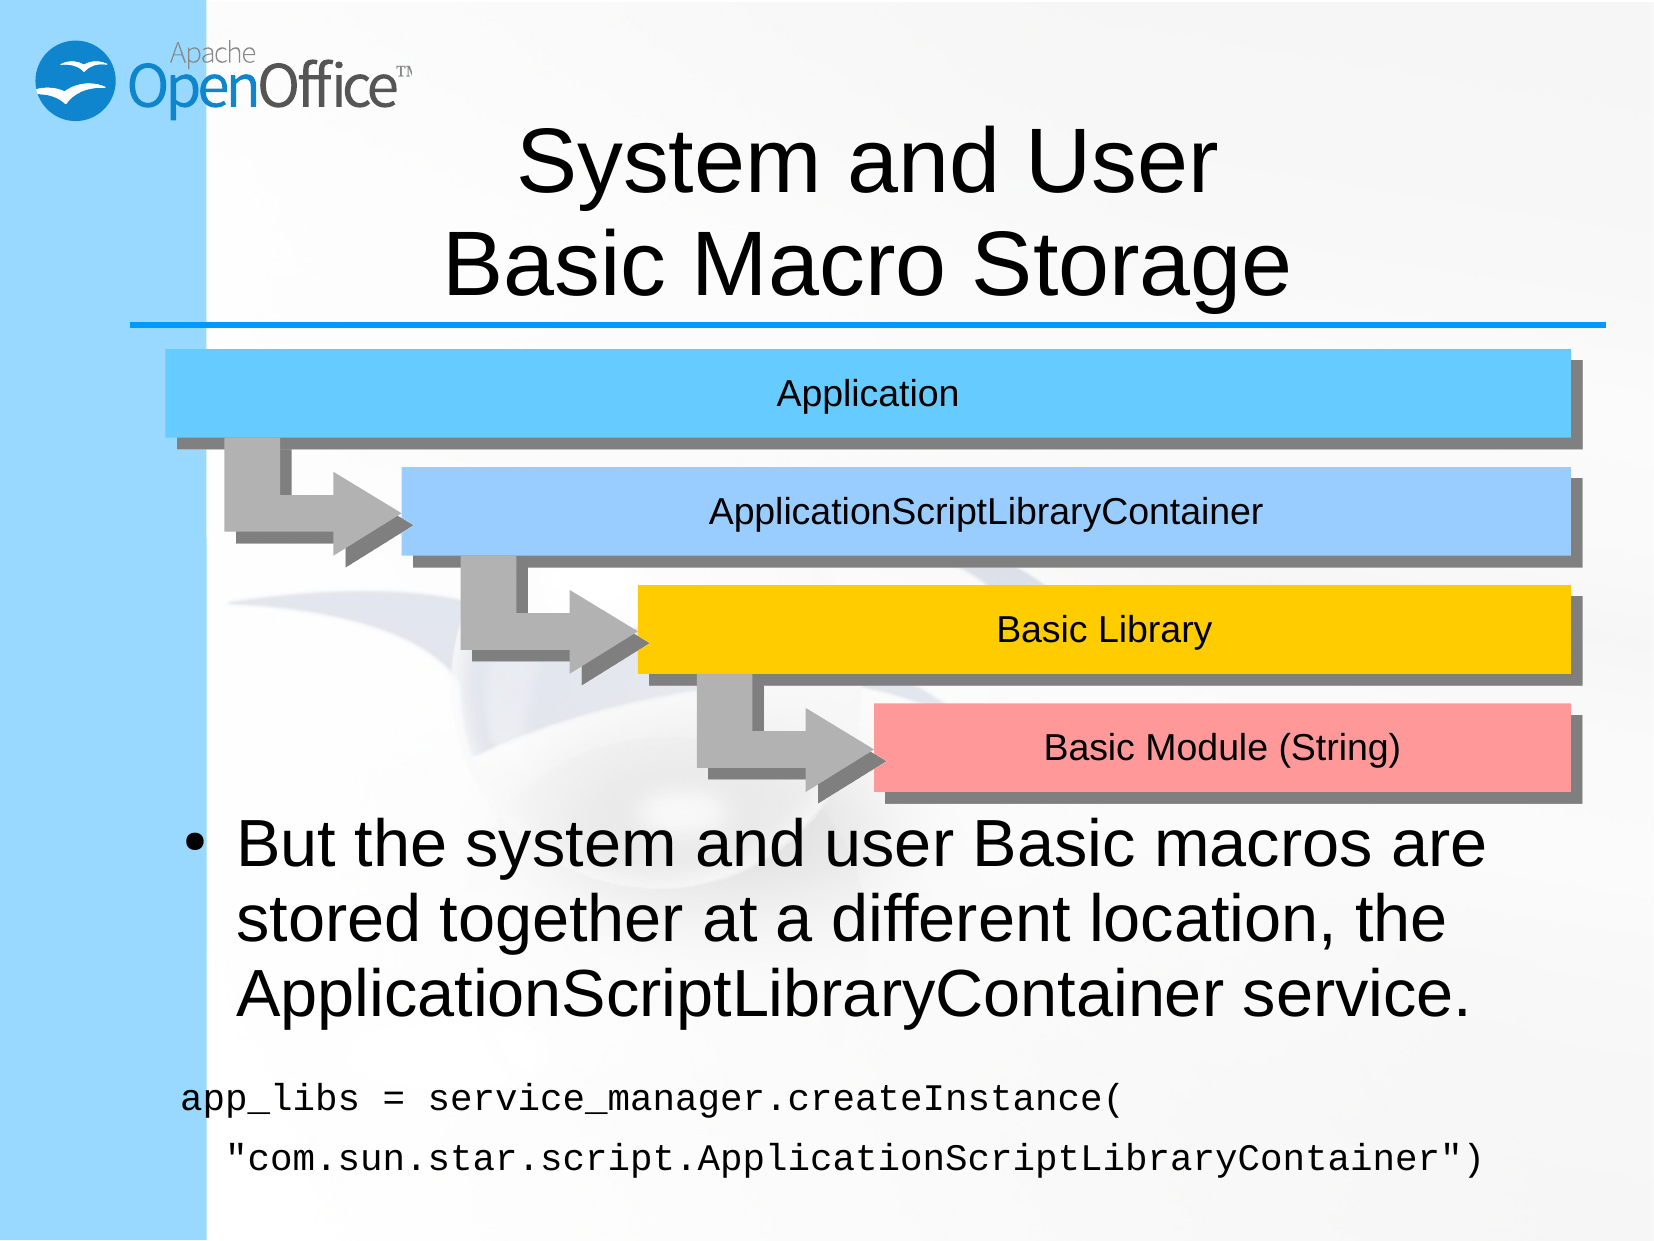

# System and User Basic Macro Storage
Application
ApplicationScriptLibraryContainer
Basic Library
Basic Module (String)
But the system and user Basic macros are stored together at a different location, the ApplicationScriptLibraryContainer service.
app_libs = service_manager.createInstance(
 "com.sun.star.script.ApplicationScriptLibraryContainer")